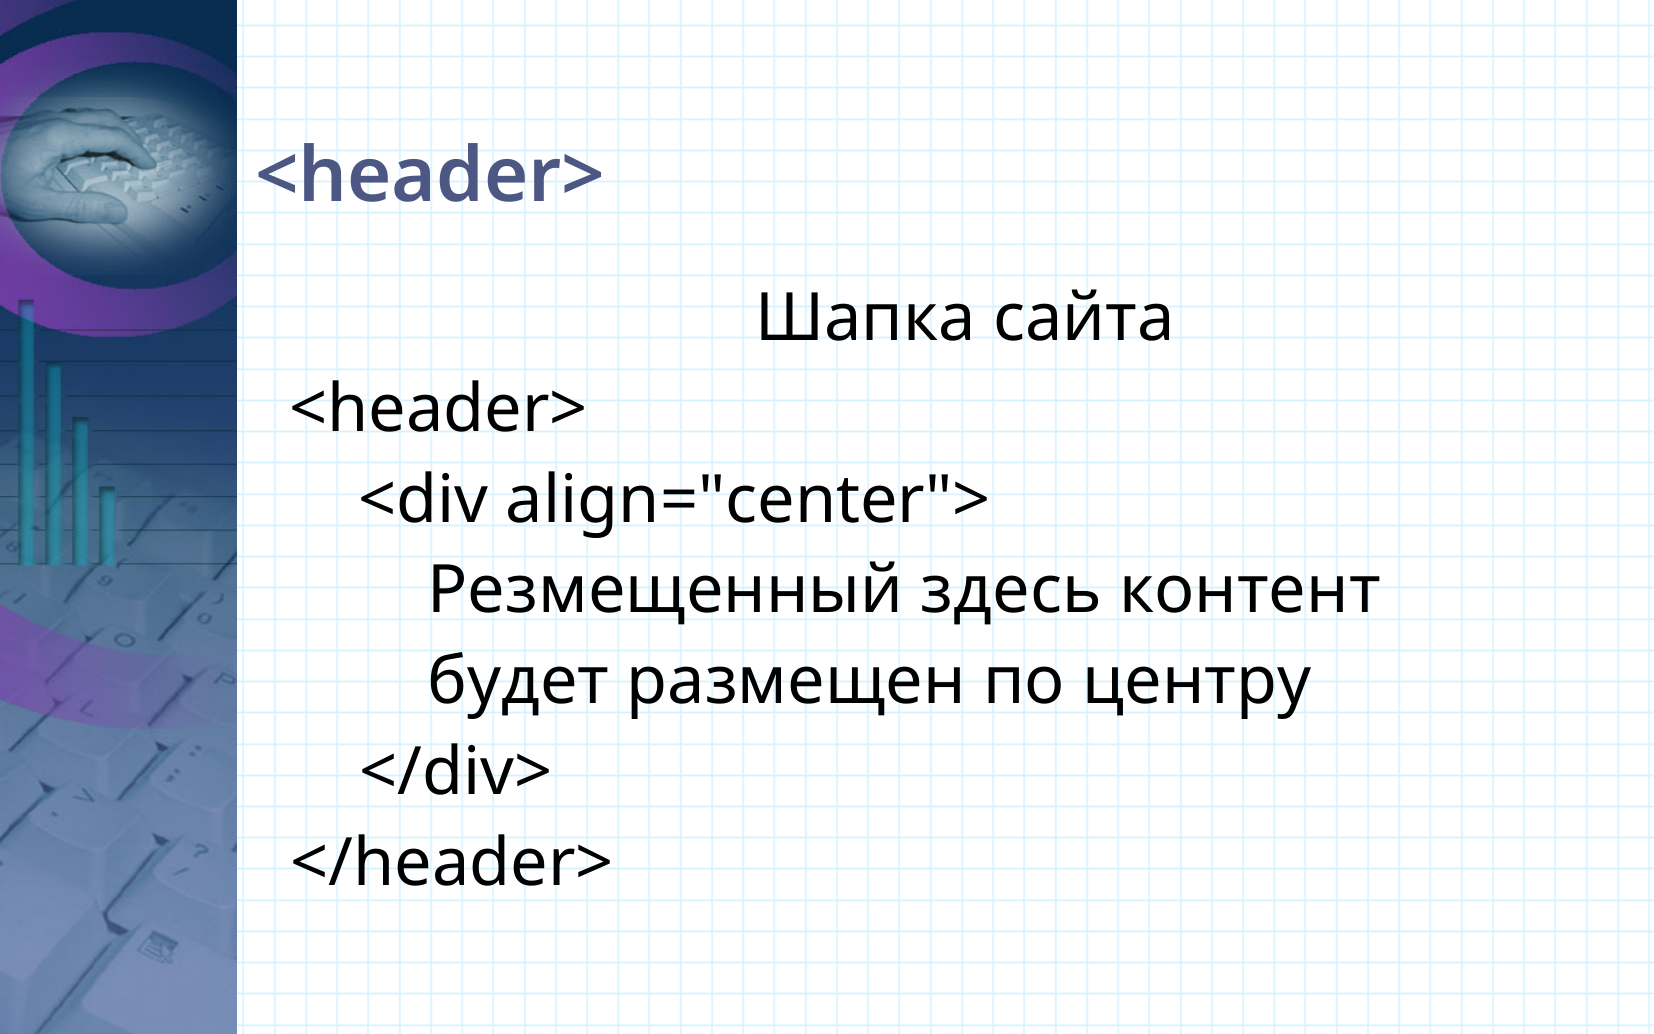

# <header>
Шапка сайта
 <header>
 <div align="center">
 Резмещенный здесь контент
 будет размещен по центру
 </div>
</header>